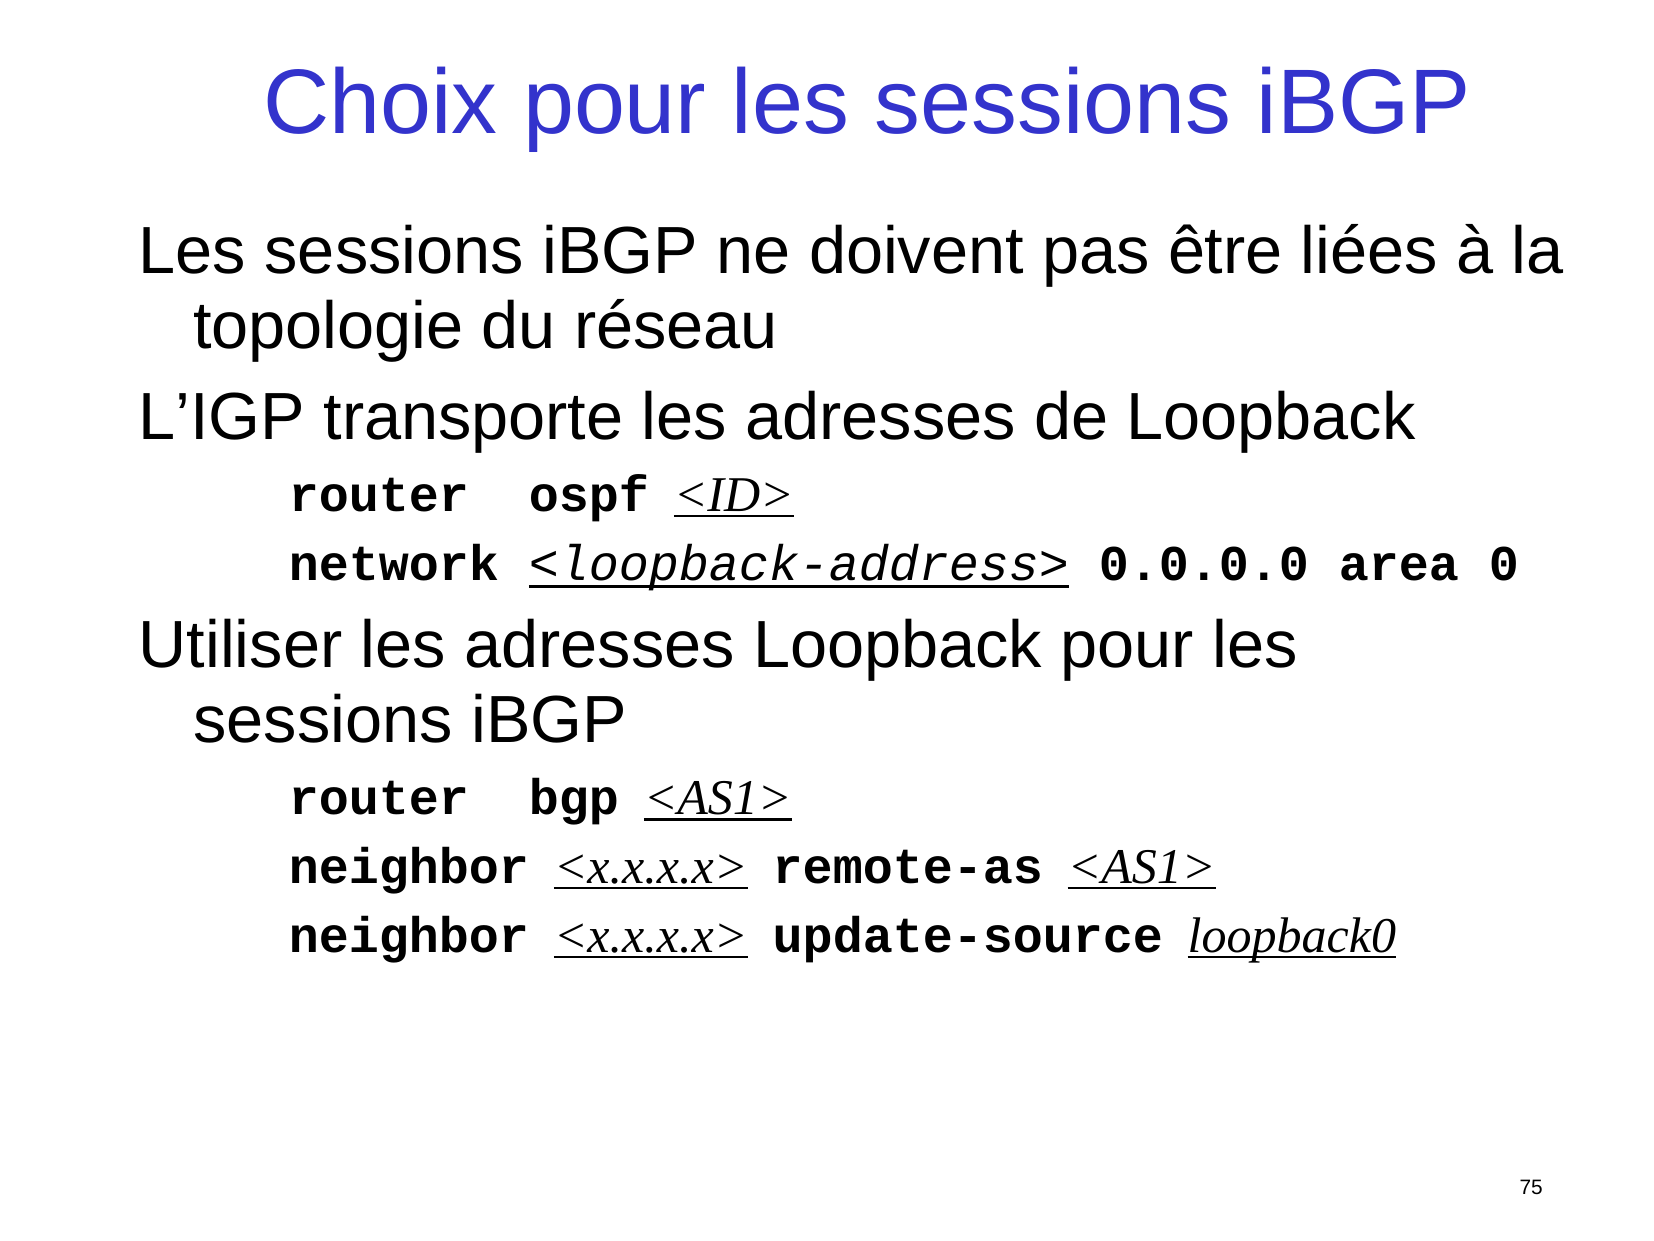

Choix pour les sessions iBGP
Les sessions iBGP ne doivent pas être liées à la topologie du réseau
L’IGP transporte les adresses de Loopback
router ospf <ID>
network <loopback-address> 0.0.0.0 area 0
Utiliser les adresses Loopback pour les sessions iBGP
router bgp <AS1>
neighbor <x.x.x.x> remote-as <AS1>
neighbor <x.x.x.x> update-source loopback0